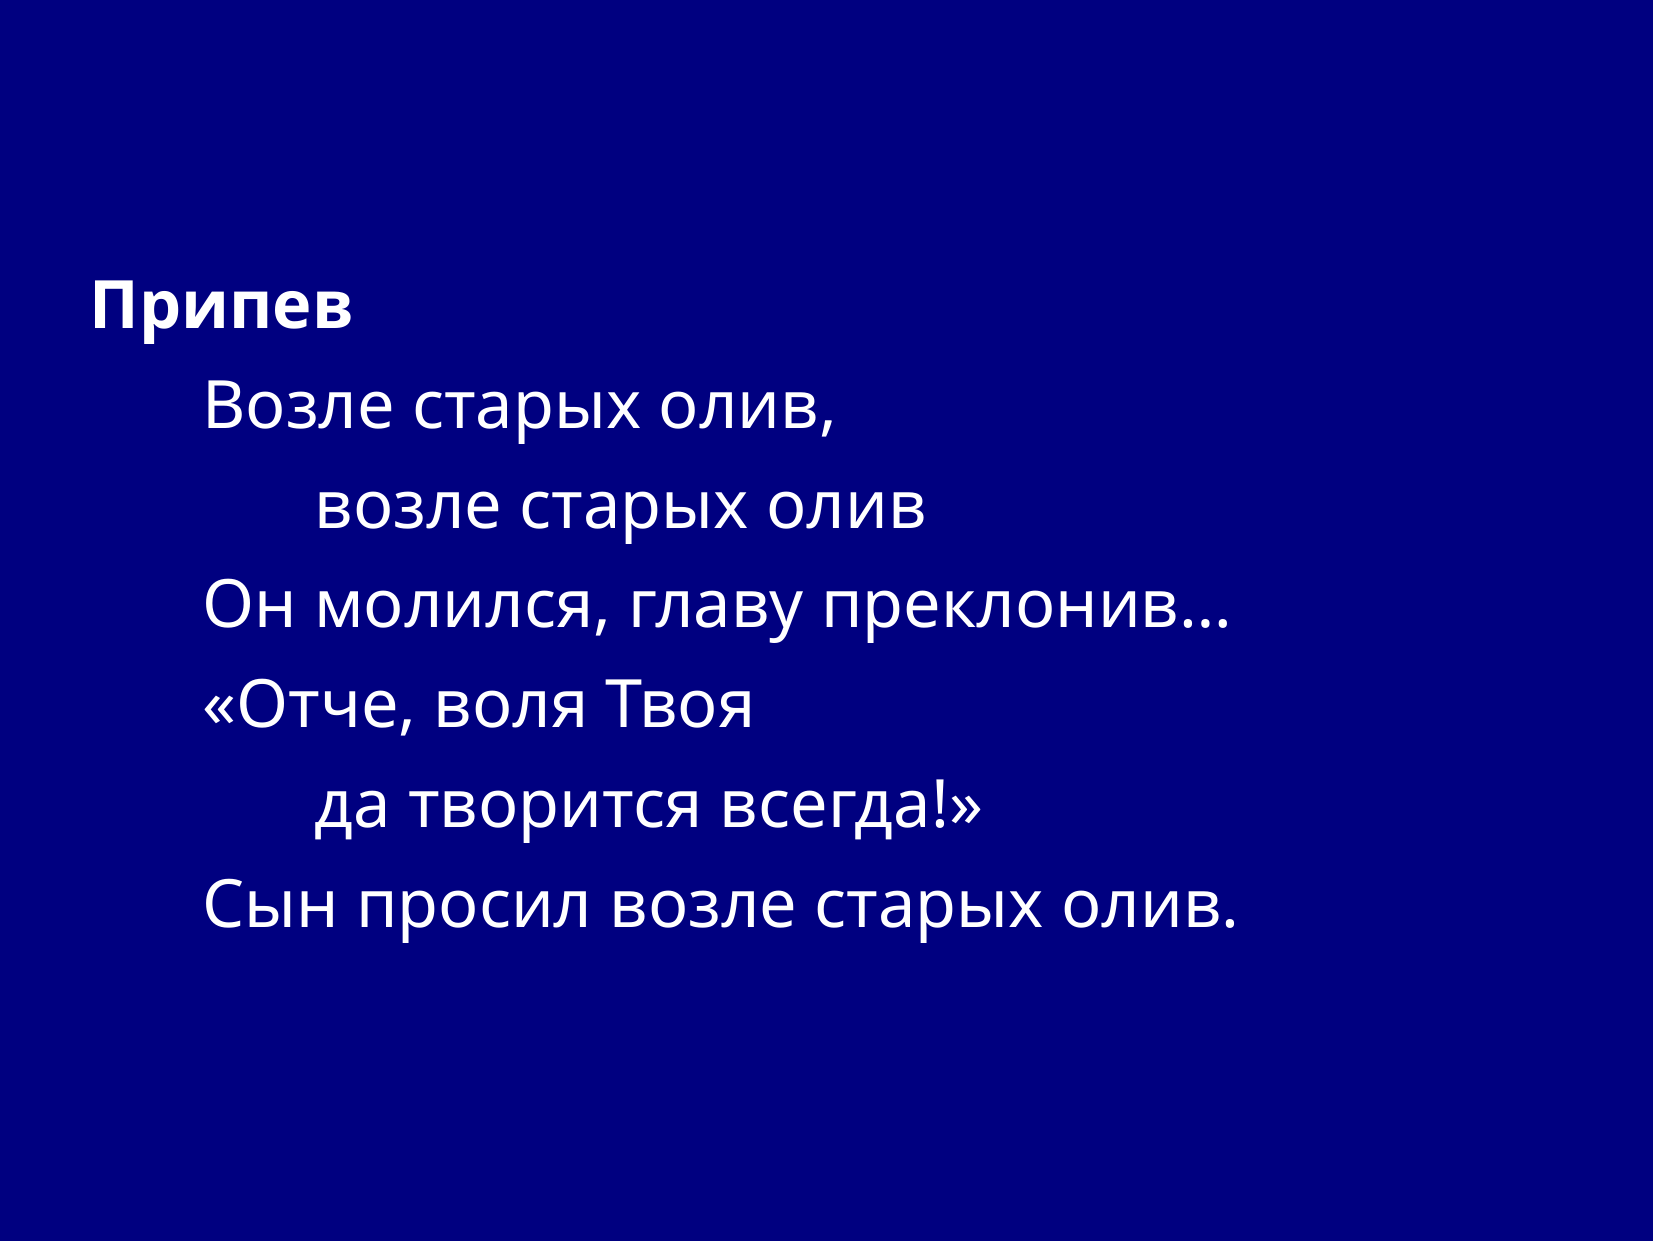

Припев
	Возле старых олив,
		возле старых олив
	Он молился, главу преклонив…
	«Отче, воля Твоя
		да творится всегда!»
	Сын просил возле старых олив.